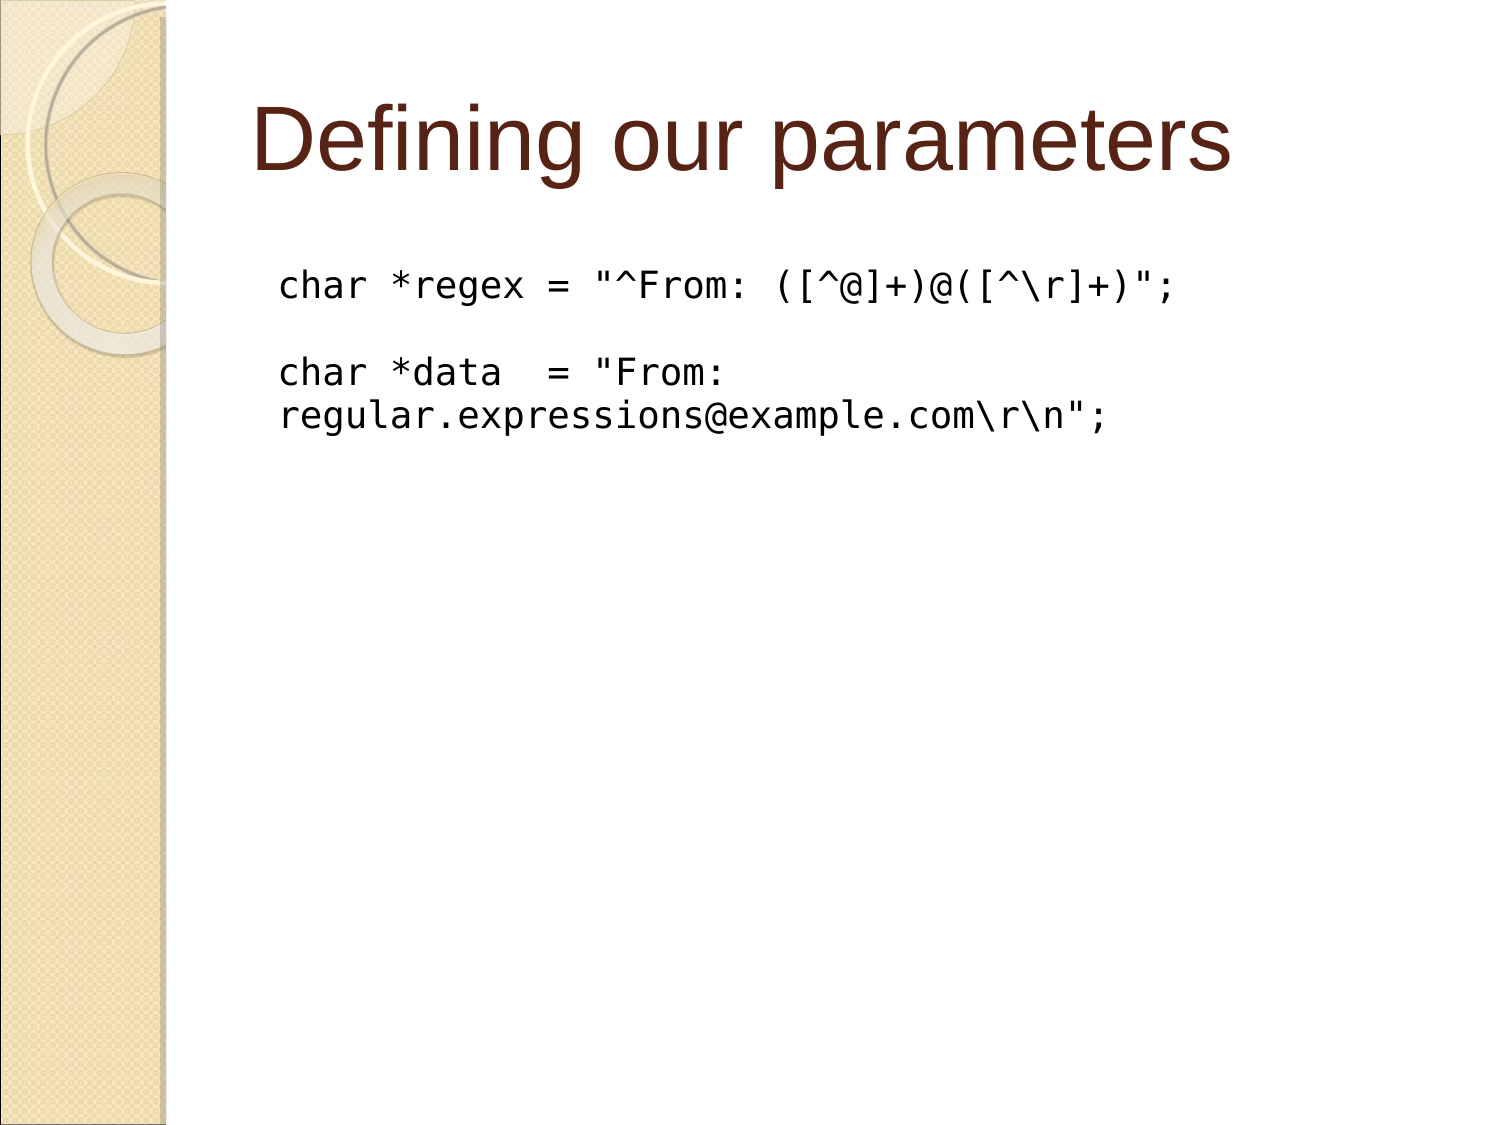

# Defining our parameters
char *regex = "^From: ([^@]+)@([^\r]+)";
char *data = "From: regular.expressions@example.com\r\n";